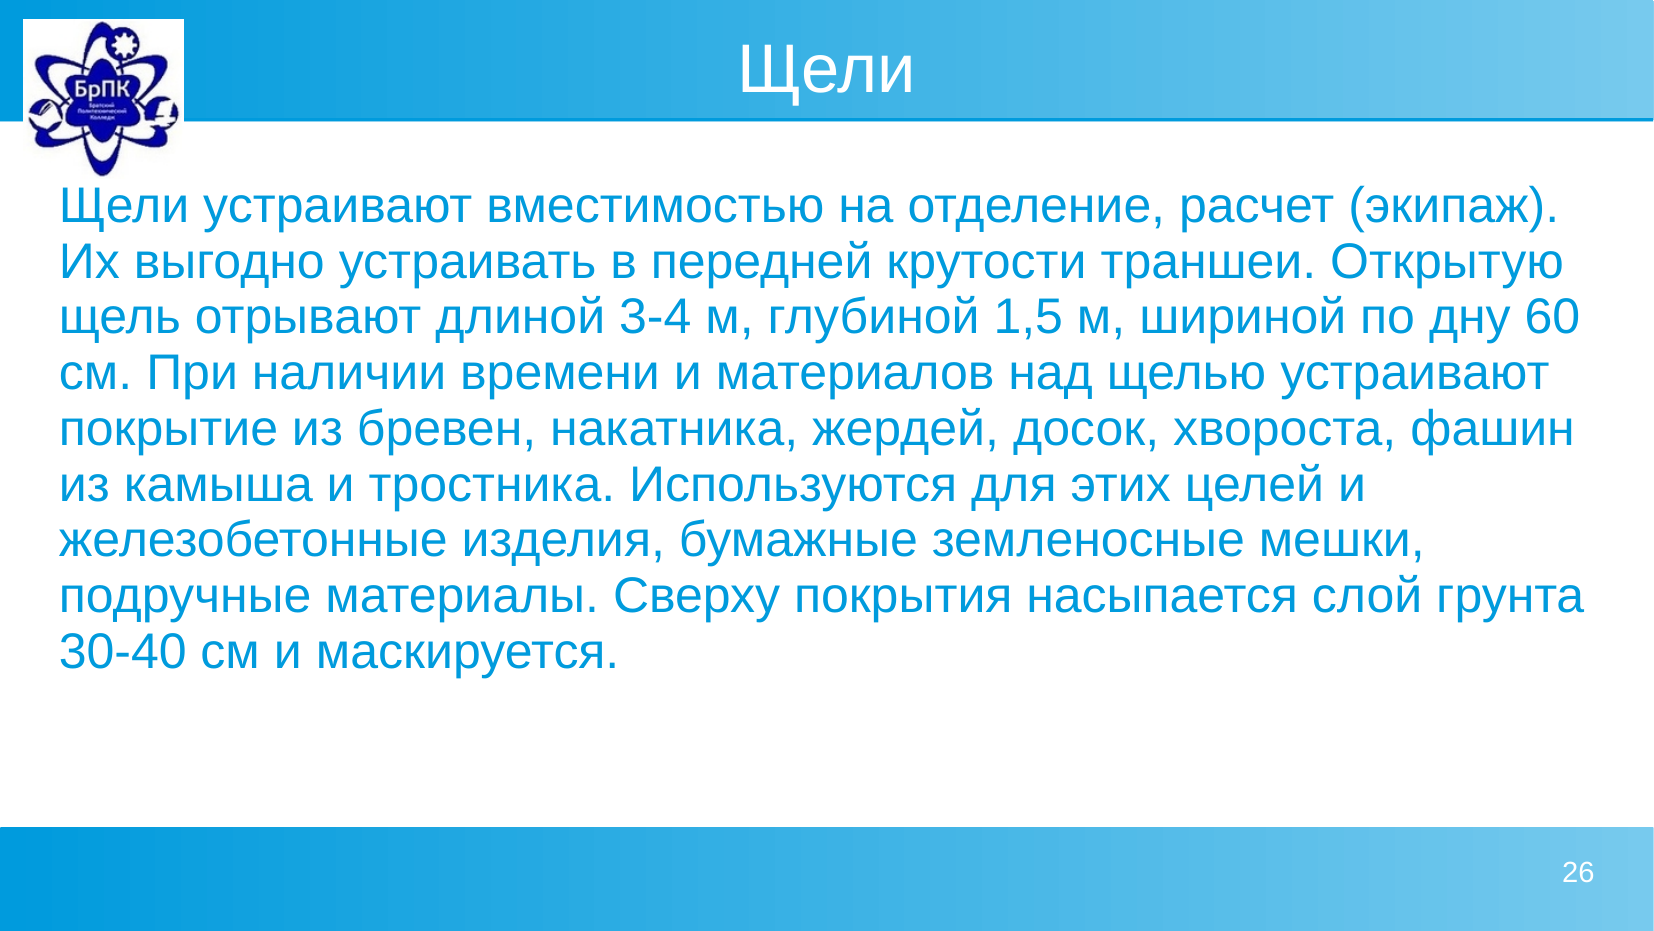

# Щели
Щели устраивают вместимостью на отделение, расчет (экипаж). Их выгодно устраивать в передней крутости траншеи. Открытую щель отрывают длиной 3-4 м, глубиной 1,5 м, шириной по дну 60 см. При наличии времени и материалов над щелью устраивают покрытие из бревен, накатника, жердей, досок, хвороста, фашин из камыша и тростника. Используются для этих целей и железобетонные изделия, бумажные земленосные мешки, подручные материалы. Сверху покрытия насыпается слой грунта 30-40 см и маскируется.
26